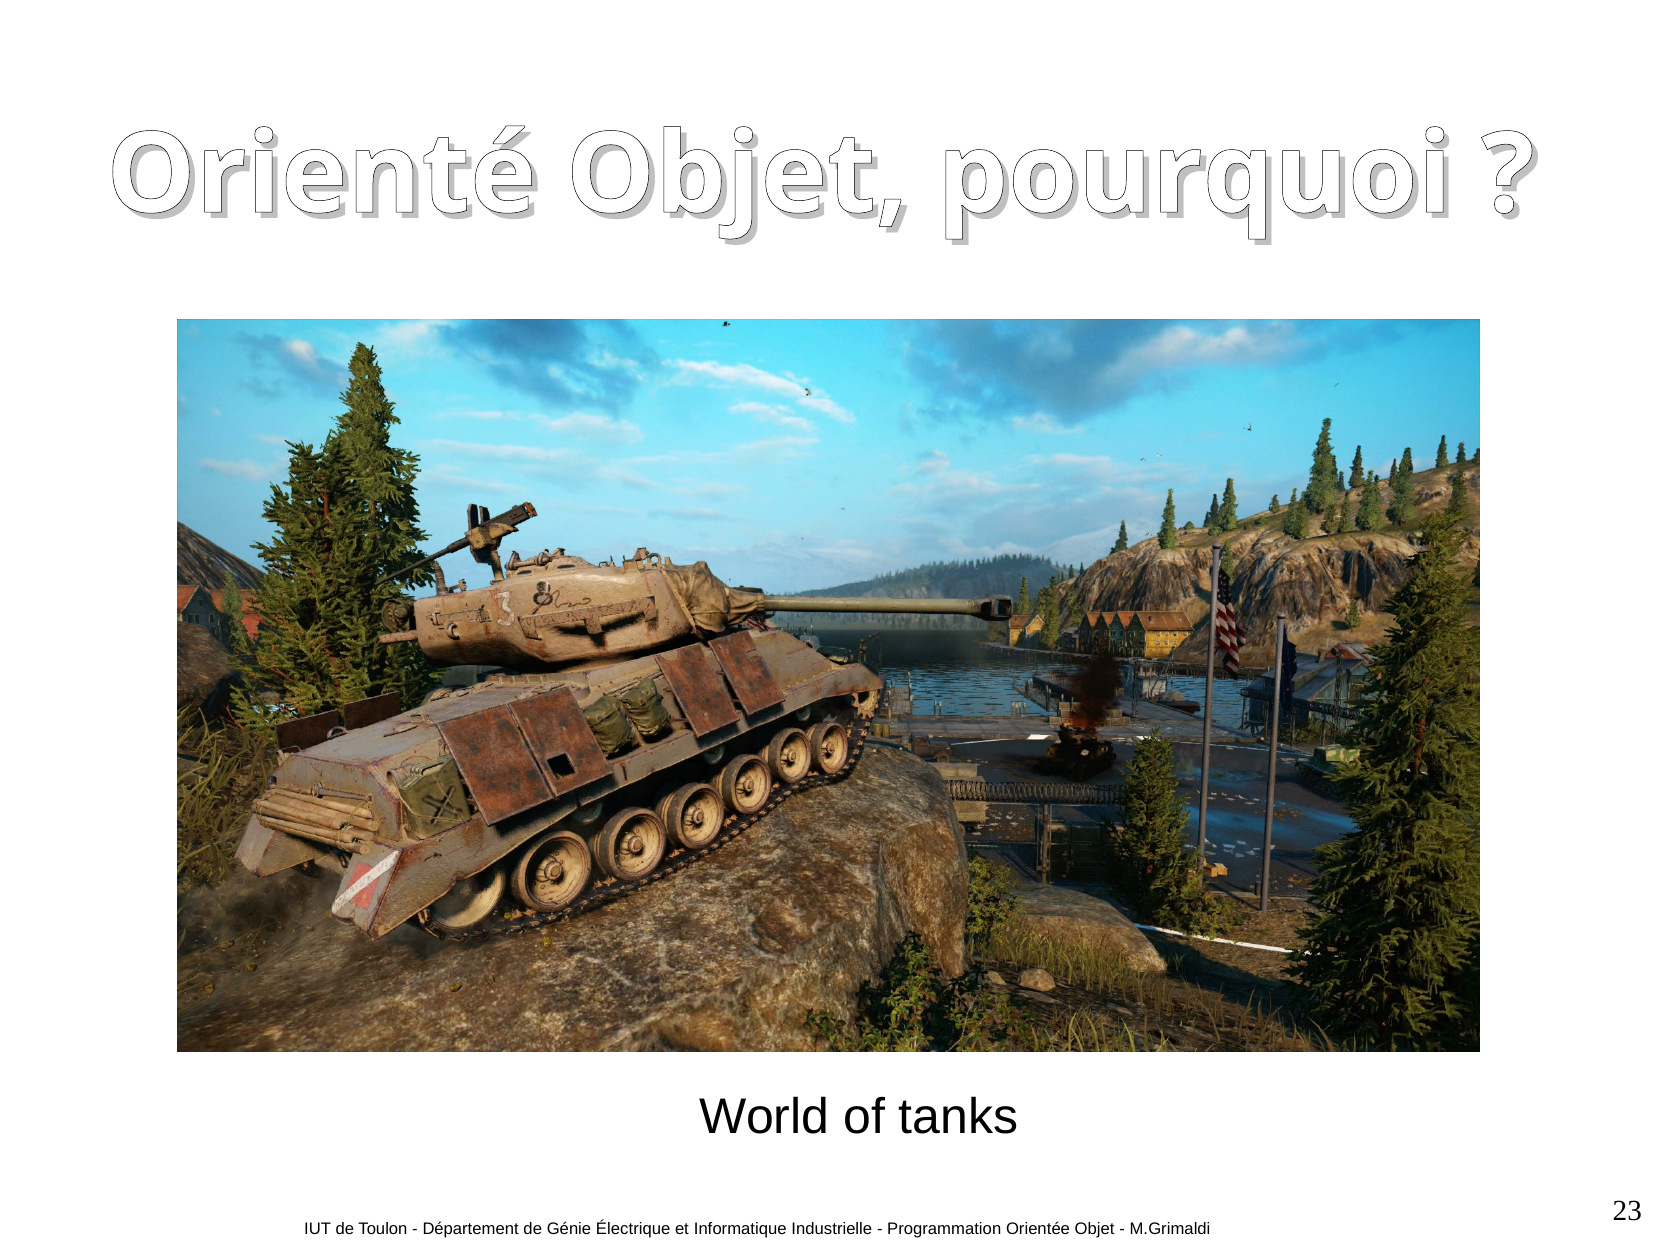

# Orienté Objet, pourquoi ?
World of tanks